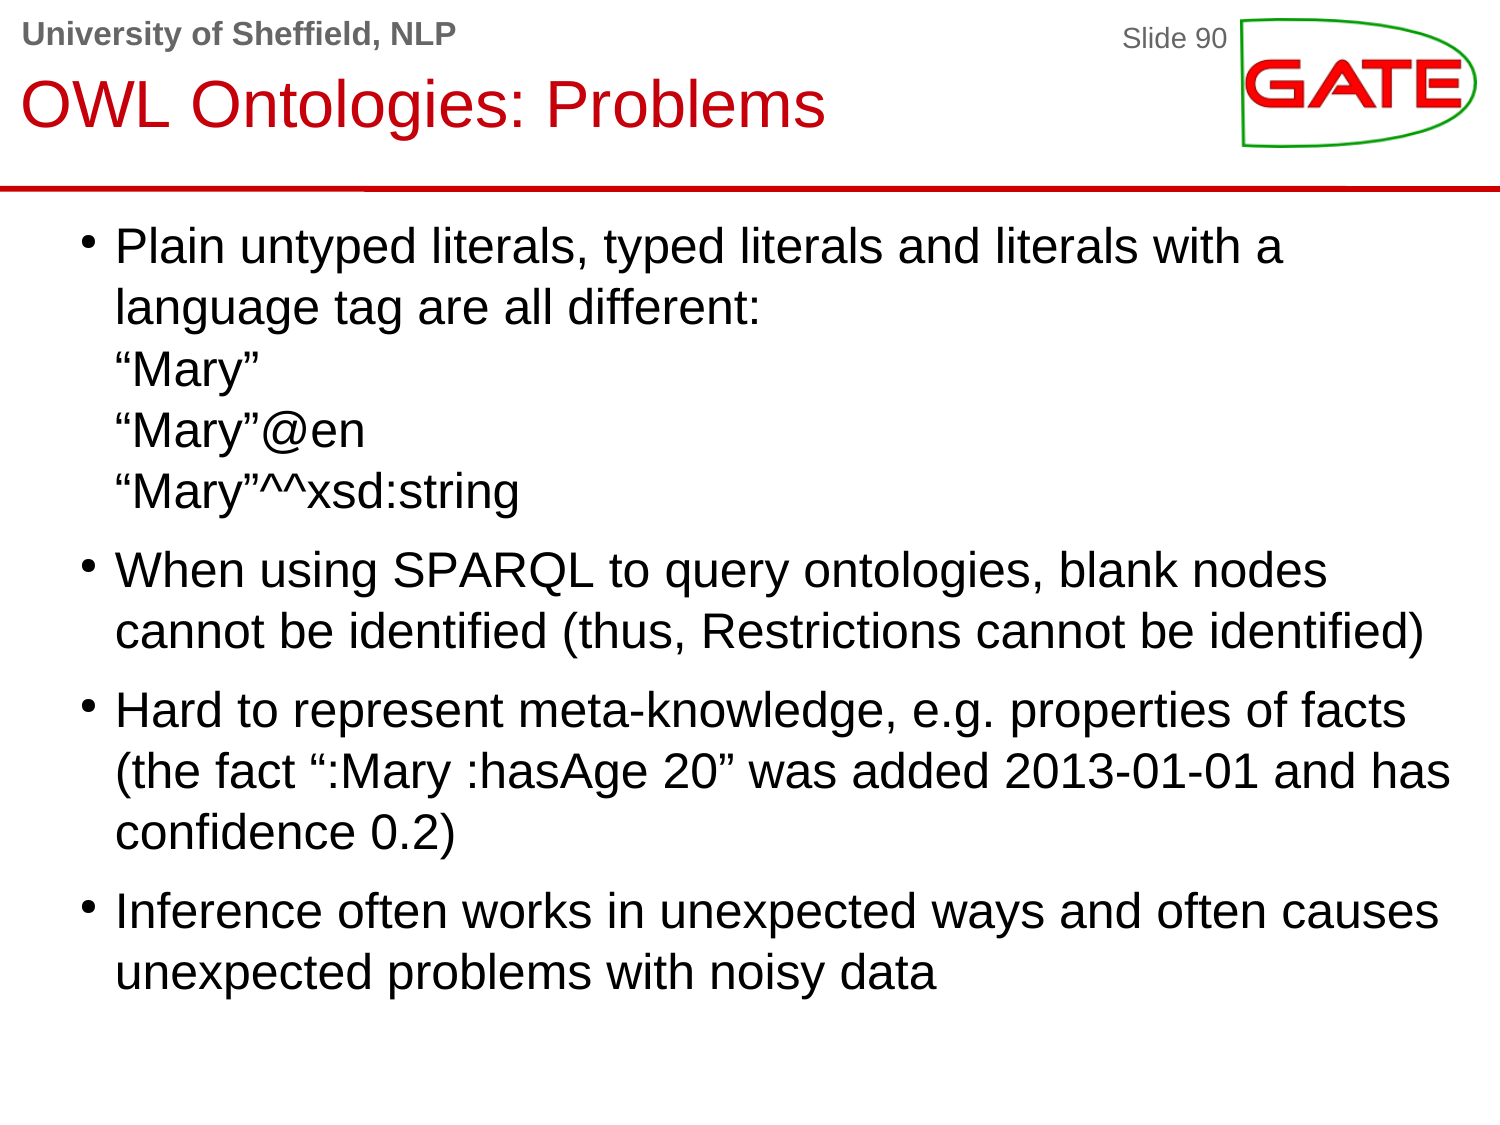

90
# OWL Ontologies: Problems
Plain untyped literals, typed literals and literals with a language tag are all different:
“Mary”
“Mary”@en
“Mary”^^xsd:string
When using SPARQL to query ontologies, blank nodes cannot be identified (thus, Restrictions cannot be identified)
Hard to represent meta-knowledge, e.g. properties of facts (the fact “:Mary :hasAge 20” was added 2013-01-01 and has confidence 0.2)
Inference often works in unexpected ways and often causes unexpected problems with noisy data